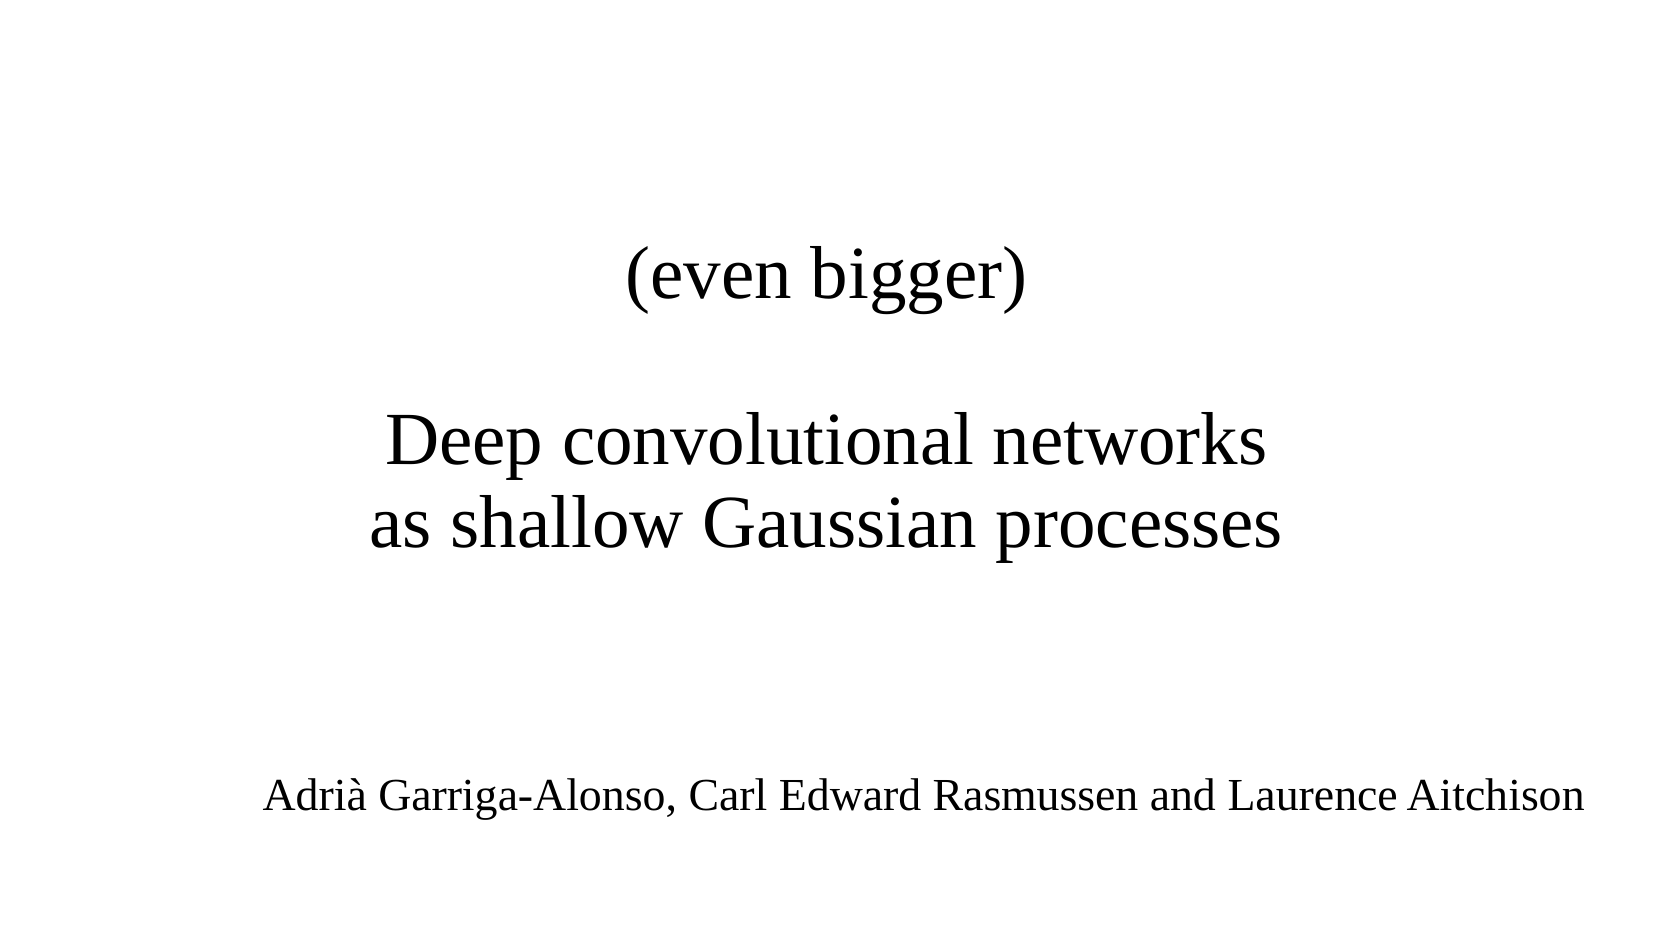

(even bigger)
Deep convolutional networks
as shallow Gaussian processes
Adrià Garriga-Alonso, Carl Edward Rasmussen and Laurence Aitchison